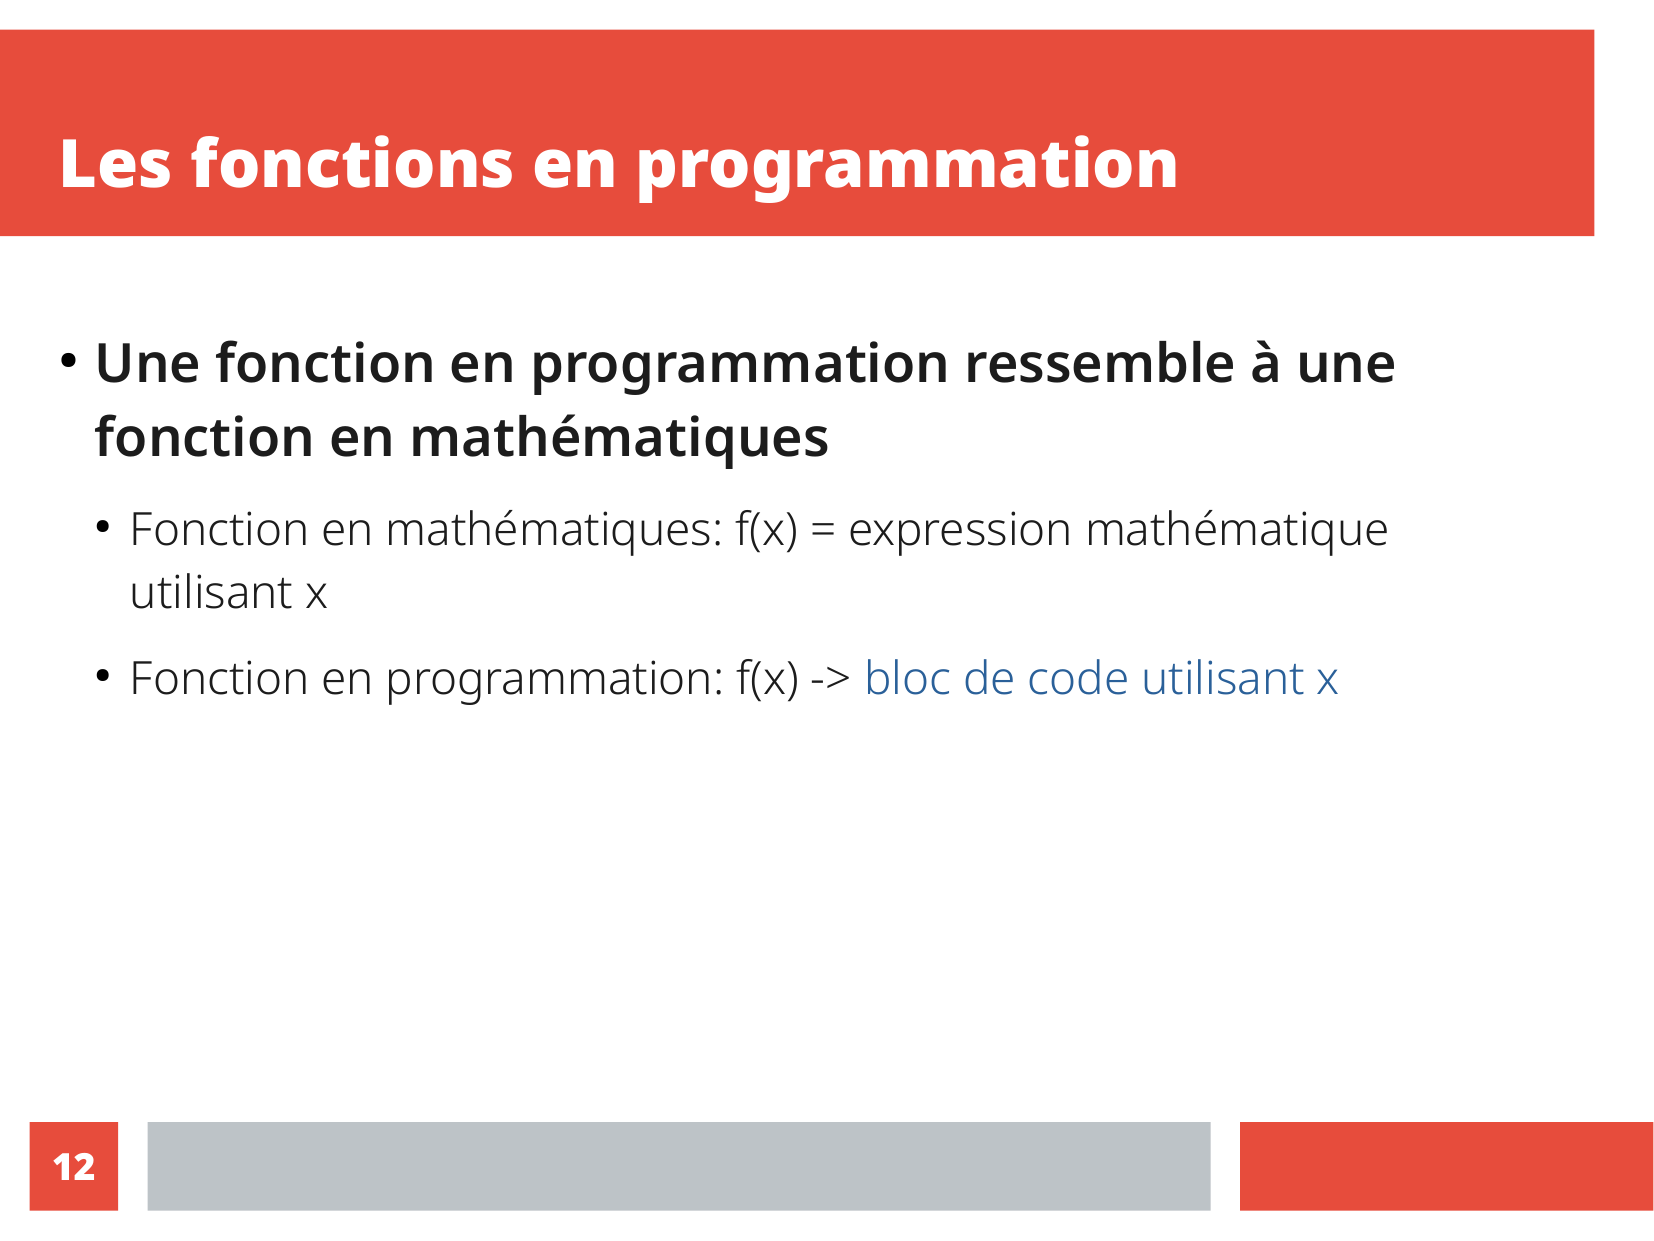

# Les fonctions en programmation
Une fonction en programmation ressemble à une fonction en mathématiques
Fonction en mathématiques: f(x) = expression mathématique utilisant x
Fonction en programmation: f(x) -> bloc de code utilisant x
12